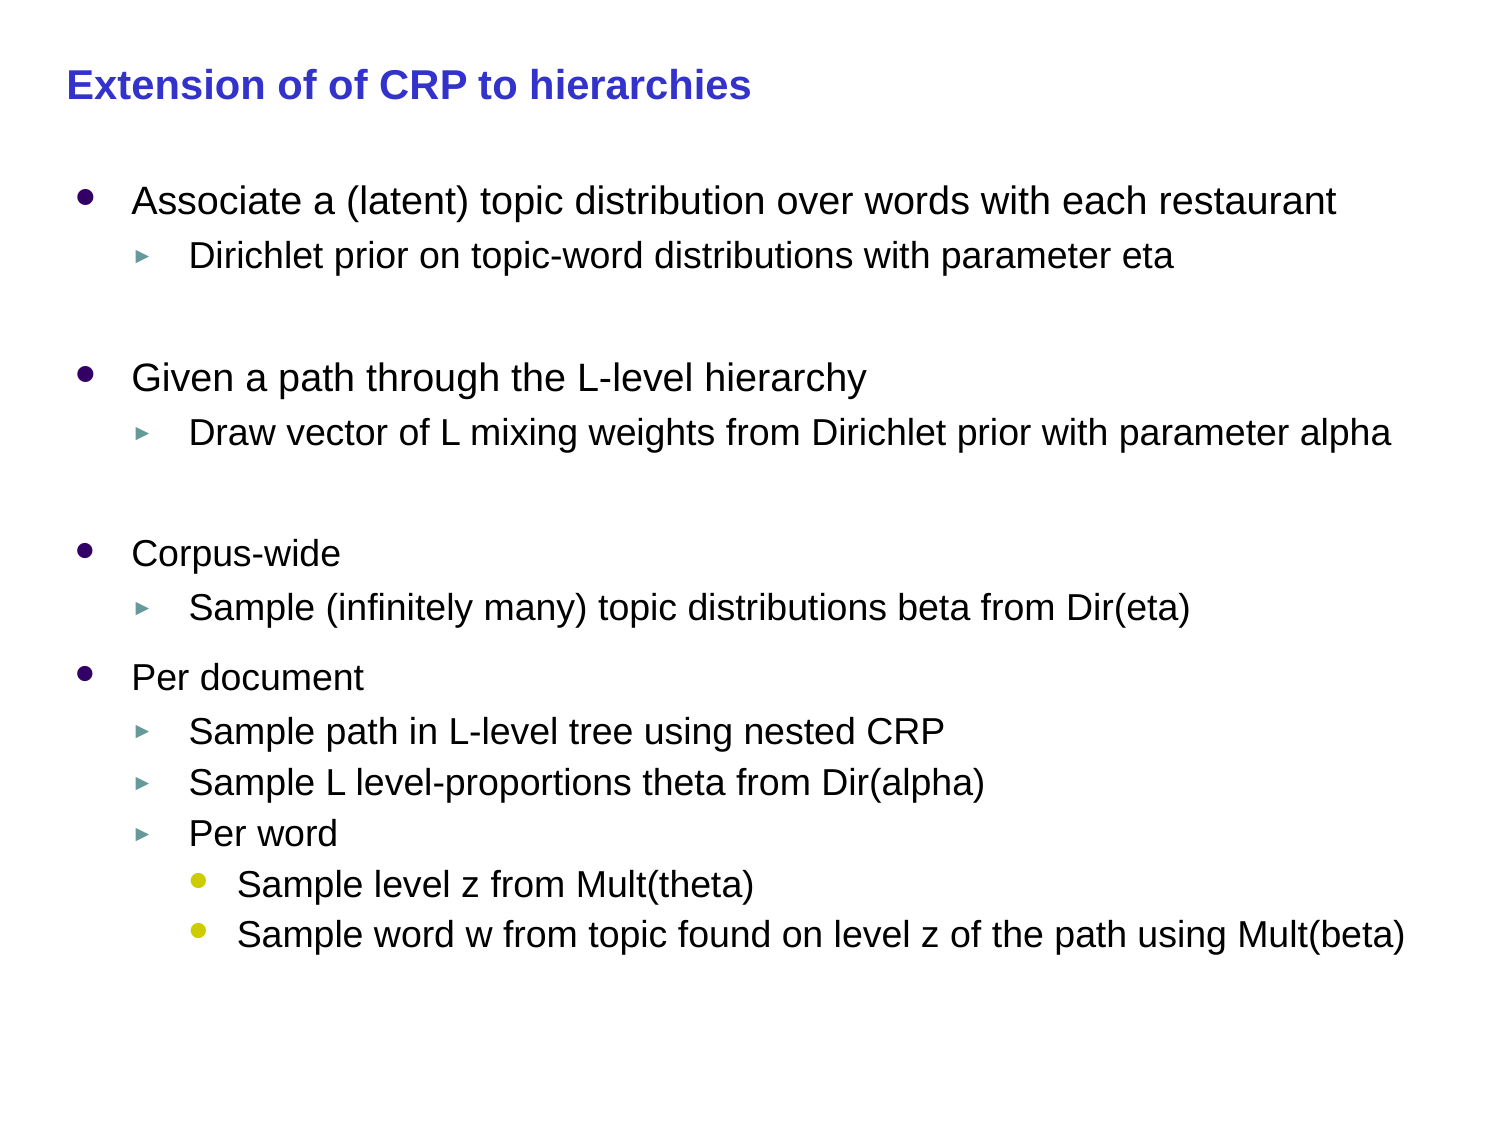

# Extension of of CRP to hierarchies
Associate a (latent) topic distribution over words with each restaurant
Dirichlet prior on topic-word distributions with parameter eta
Given a path through the L-level hierarchy
Draw vector of L mixing weights from Dirichlet prior with parameter alpha
Corpus-wide
Sample (infinitely many) topic distributions beta from Dir(eta)
Per document
Sample path in L-level tree using nested CRP
Sample L level-proportions theta from Dir(alpha)
Per word
Sample level z from Mult(theta)
Sample word w from topic found on level z of the path using Mult(beta)